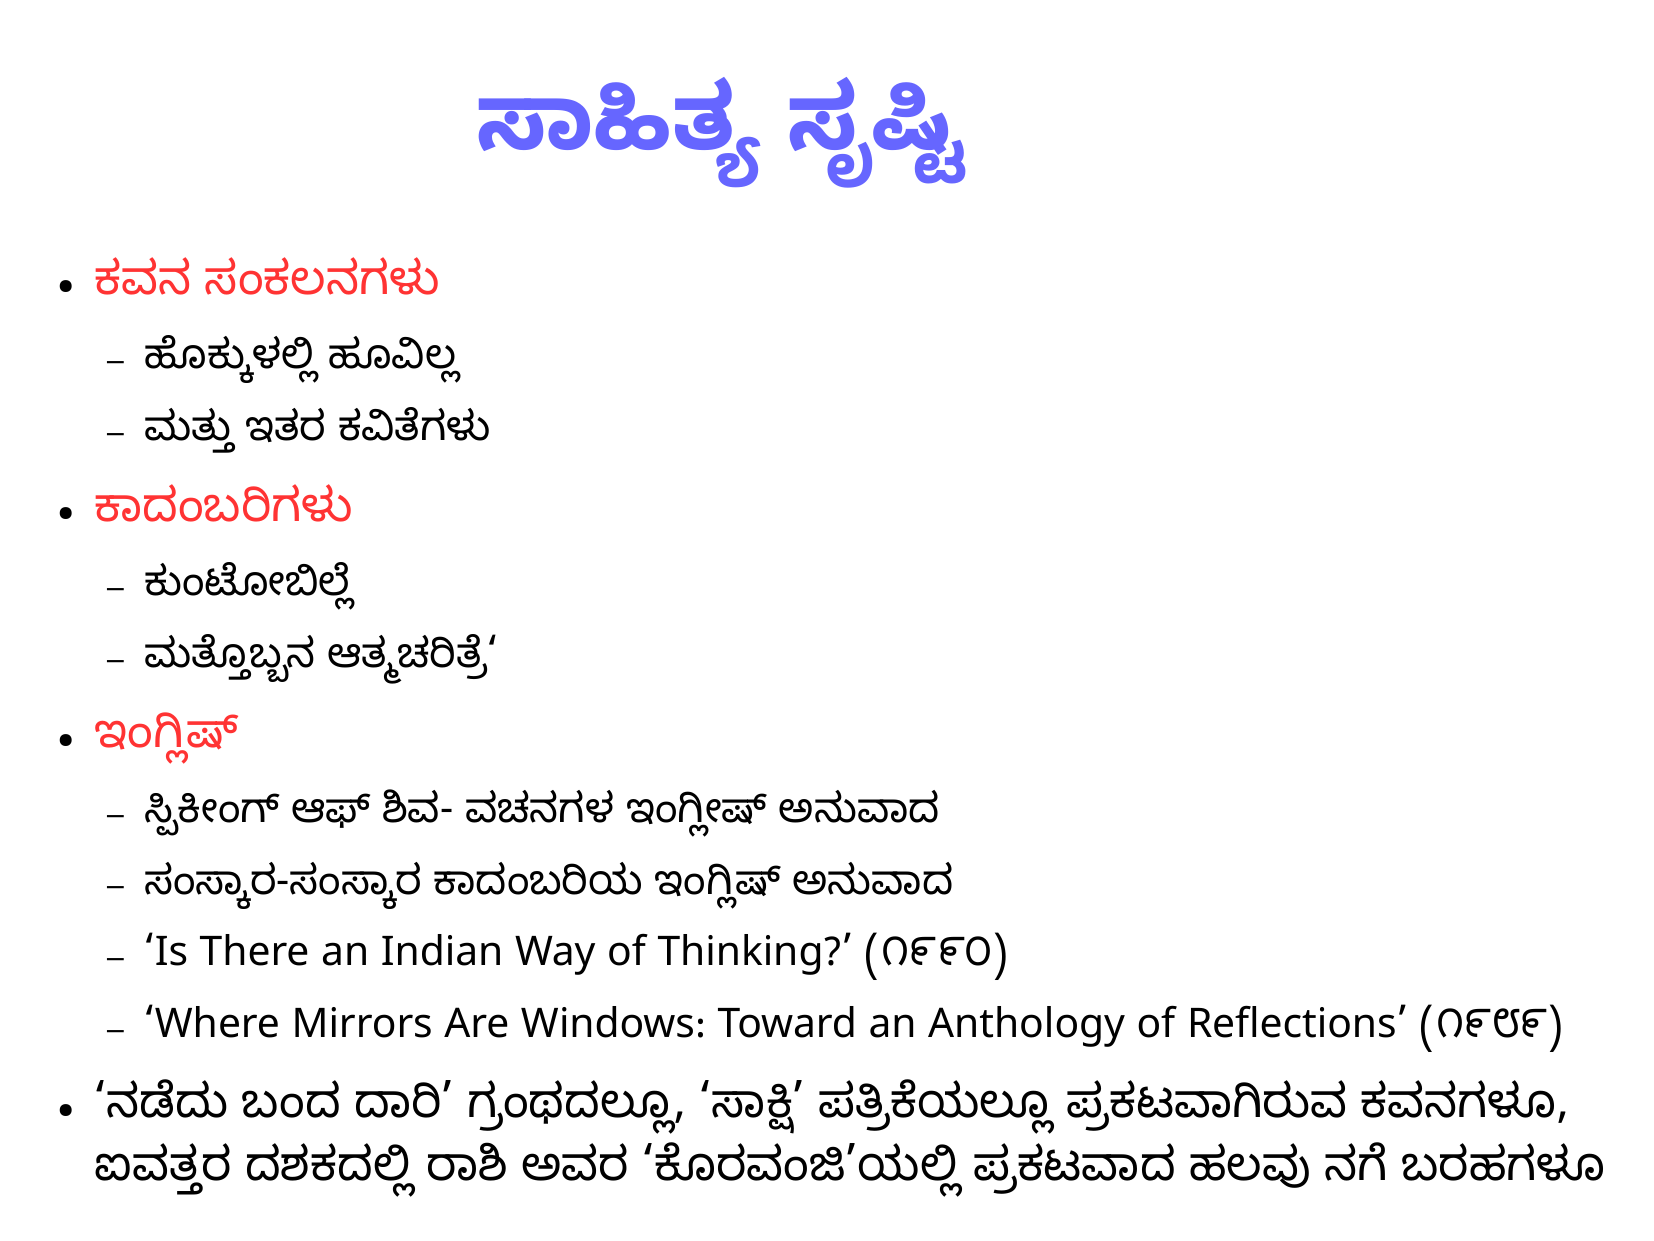

# ಸಾಹಿತ್ಯ ಸೃಷ್ಟಿ
ಕವನ ಸಂಕಲನಗಳು
ಹೊಕ್ಕುಳಲ್ಲಿ ಹೂವಿಲ್ಲ
ಮತ್ತು ಇತರ ಕವಿತೆಗಳು
ಕಾದಂಬರಿಗಳು
ಕುಂಟೋಬಿಲ್ಲೆ
ಮತ್ತೊಬ್ಬನ ಆತ್ಮಚರಿತ್ರೆ‘
ಇಂಗ್ಲಿಷ್
ಸ್ಪಿಕೀಂಗ್ ಆಫ್ ಶಿವ- ವಚನಗಳ ಇಂಗ್ಲೀಷ್ ಅನುವಾದ
ಸಂಸ್ಕಾರ-ಸಂಸ್ಕಾರ ಕಾದಂಬರಿಯ ಇಂಗ್ಲಿಷ್ ಅನುವಾದ
‘Is There an Indian Way of Thinking?’ (೧೯೯೦)
‘Where Mirrors Are Windows: Toward an Anthology of Reflections’ (೧೯೮೯)
‘ನಡೆದು ಬಂದ ದಾರಿ’ ಗ್ರಂಥದಲ್ಲೂ, ‘ಸಾಕ್ಷಿ’ ಪತ್ರಿಕೆಯಲ್ಲೂ ಪ್ರಕಟವಾಗಿರುವ ಕವನಗಳೂ, ಐವತ್ತರ ದಶಕದಲ್ಲಿ ರಾಶಿ ಅವರ ‘ಕೊರವಂಜಿ’ಯಲ್ಲಿ ಪ್ರಕಟವಾದ ಹಲವು ನಗೆ ಬರಹಗಳೂ